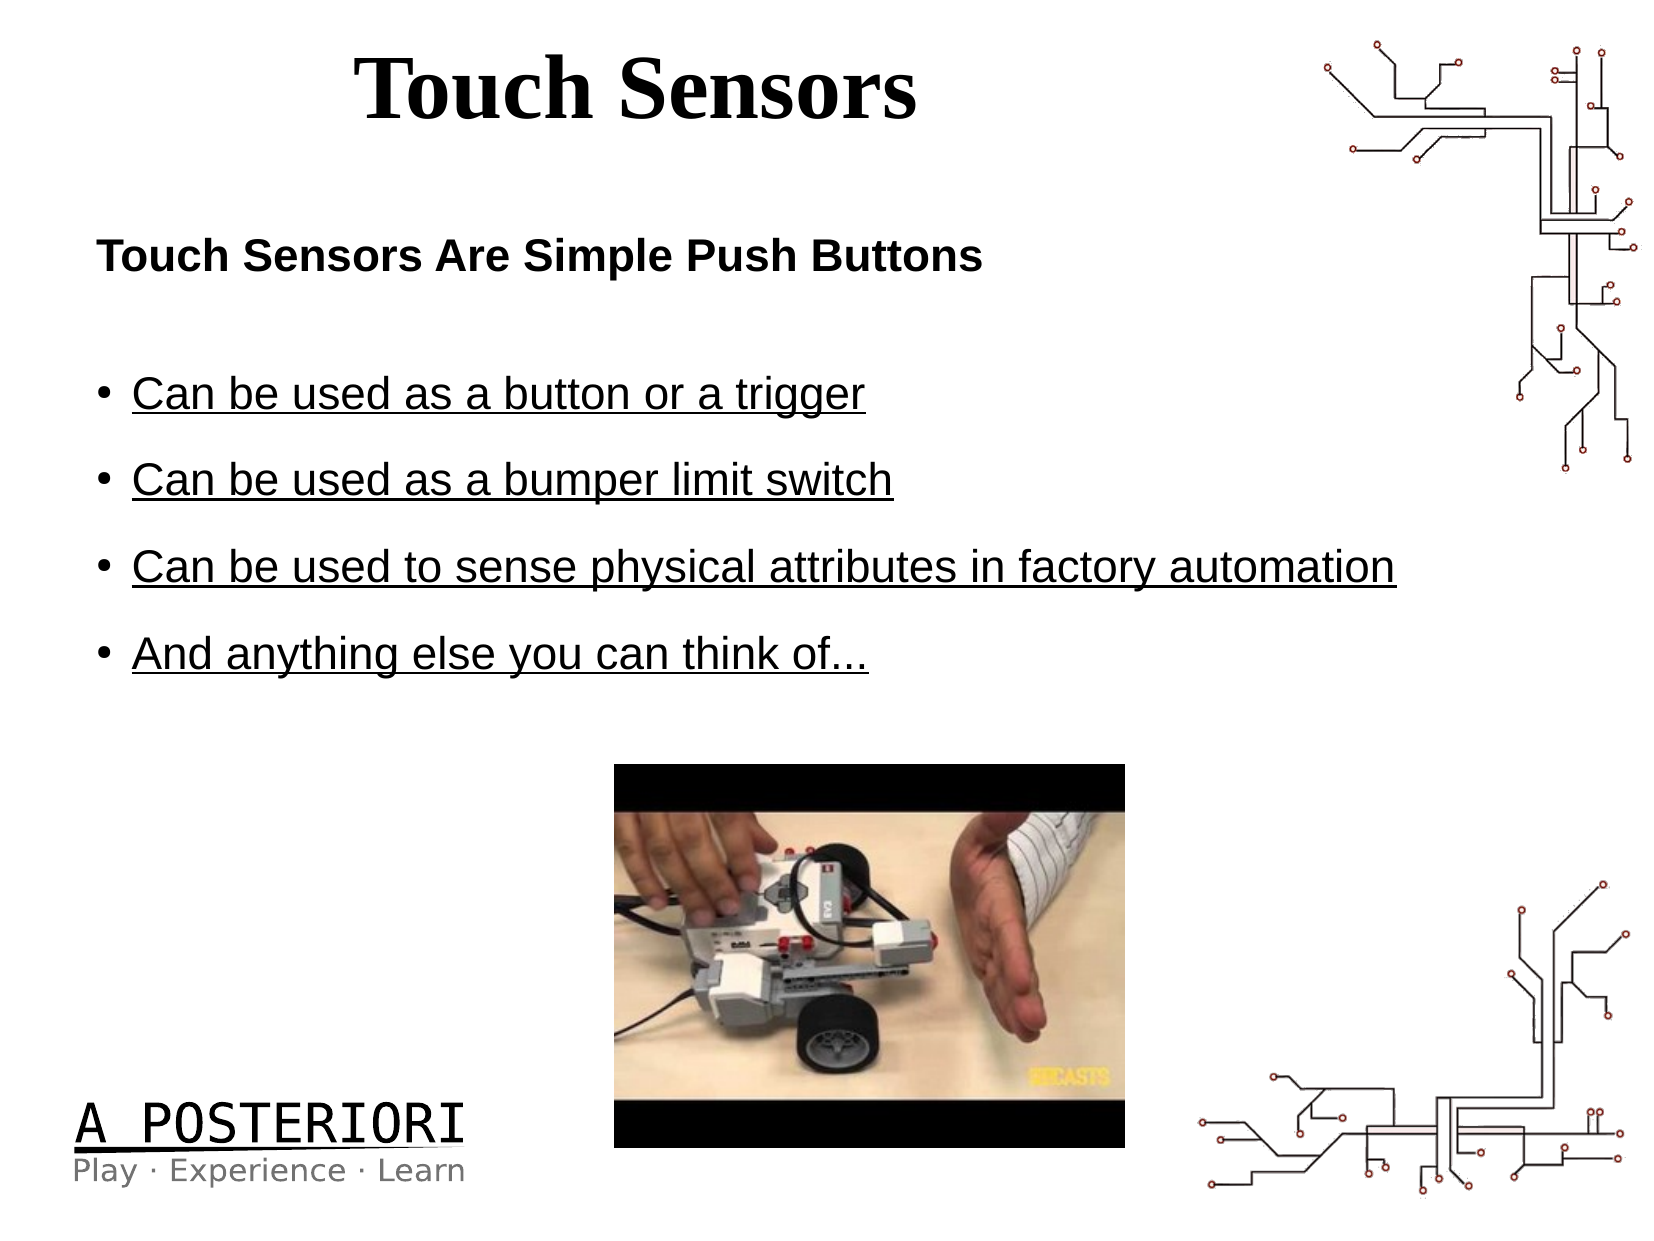

# Touch Sensors
Touch Sensors Are Simple Push Buttons
Can be used as a button or a trigger
Can be used as a bumper limit switch
Can be used to sense physical attributes in factory automation
And anything else you can think of...